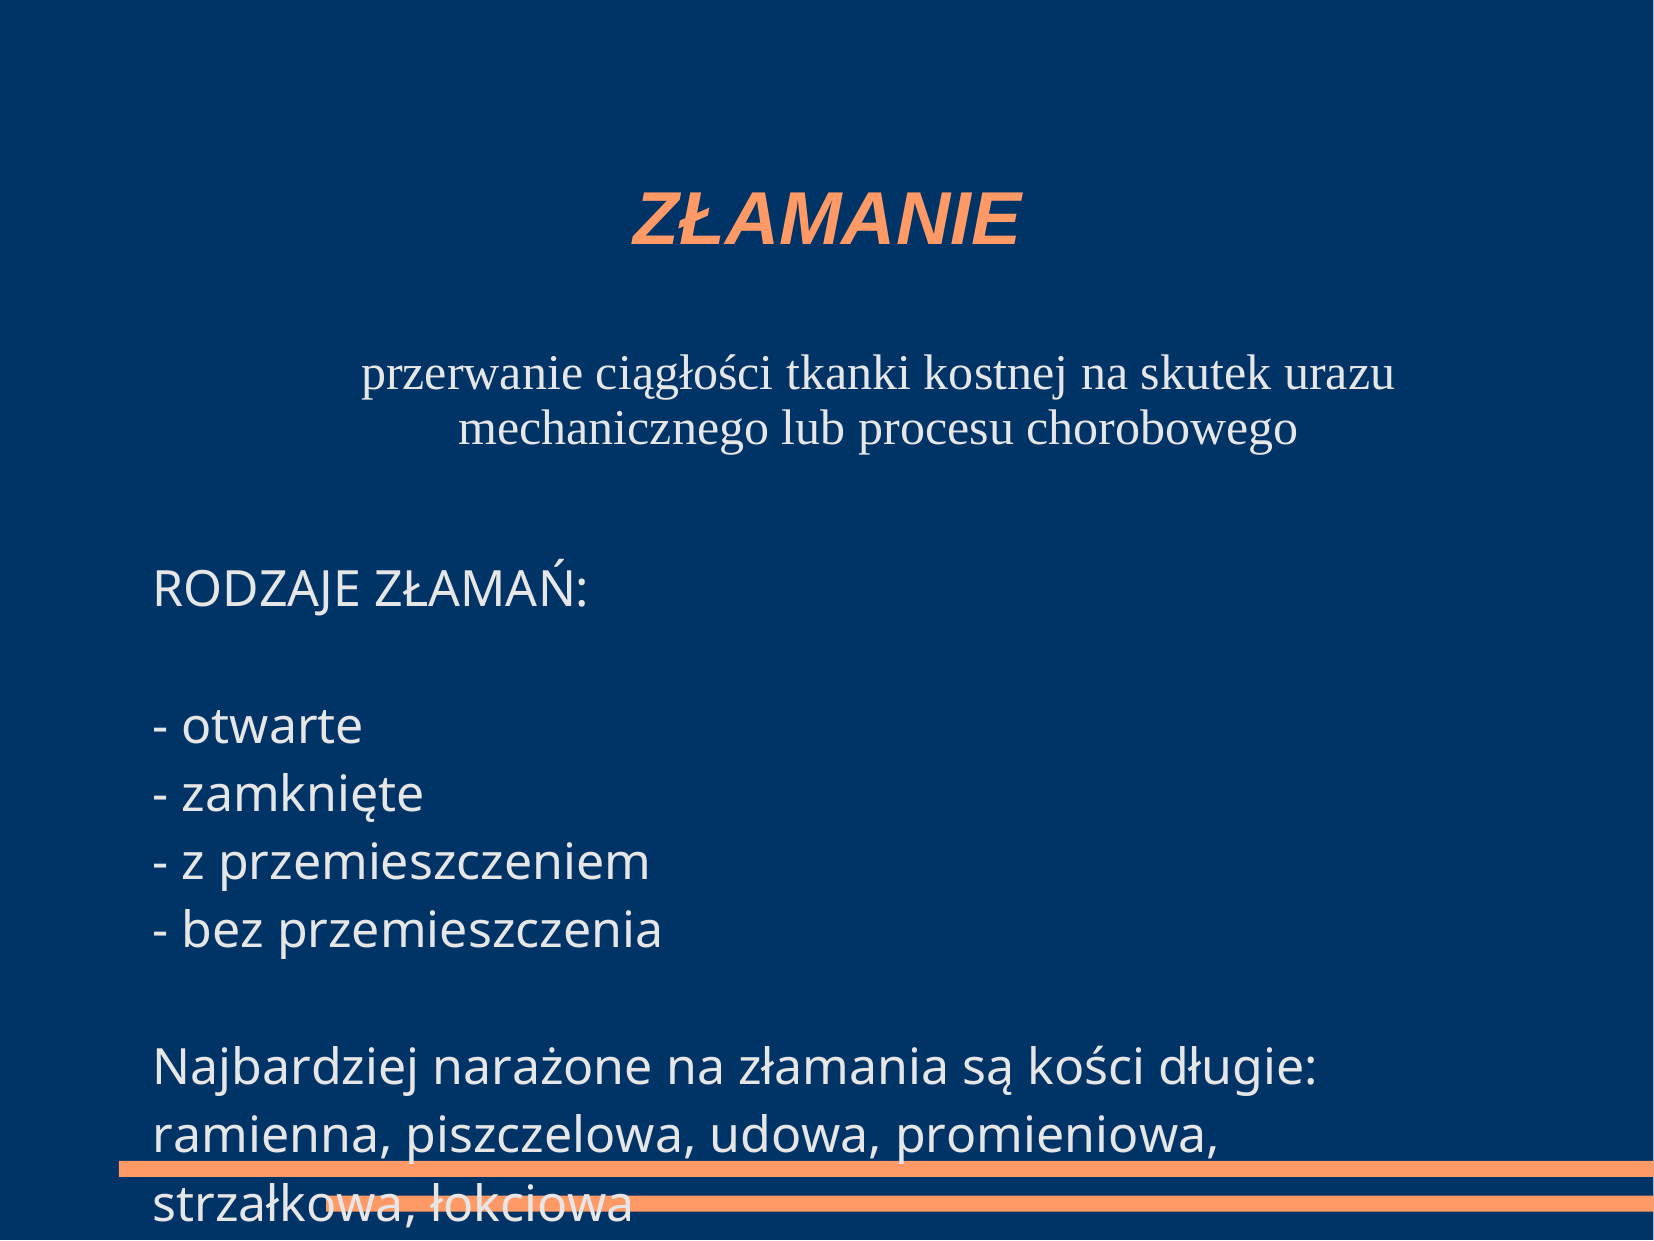

# ZŁAMANIE
przerwanie ciągłości tkanki kostnej na skutek urazu mechanicznego lub procesu chorobowego
RODZAJE ZŁAMAŃ:
- otwarte
- zamknięte
- z przemieszczeniem
- bez przemieszczenia
Najbardziej narażone na złamania są kości długie: ramienna, piszczelowa, udowa, promieniowa,
strzałkowa, łokciowa